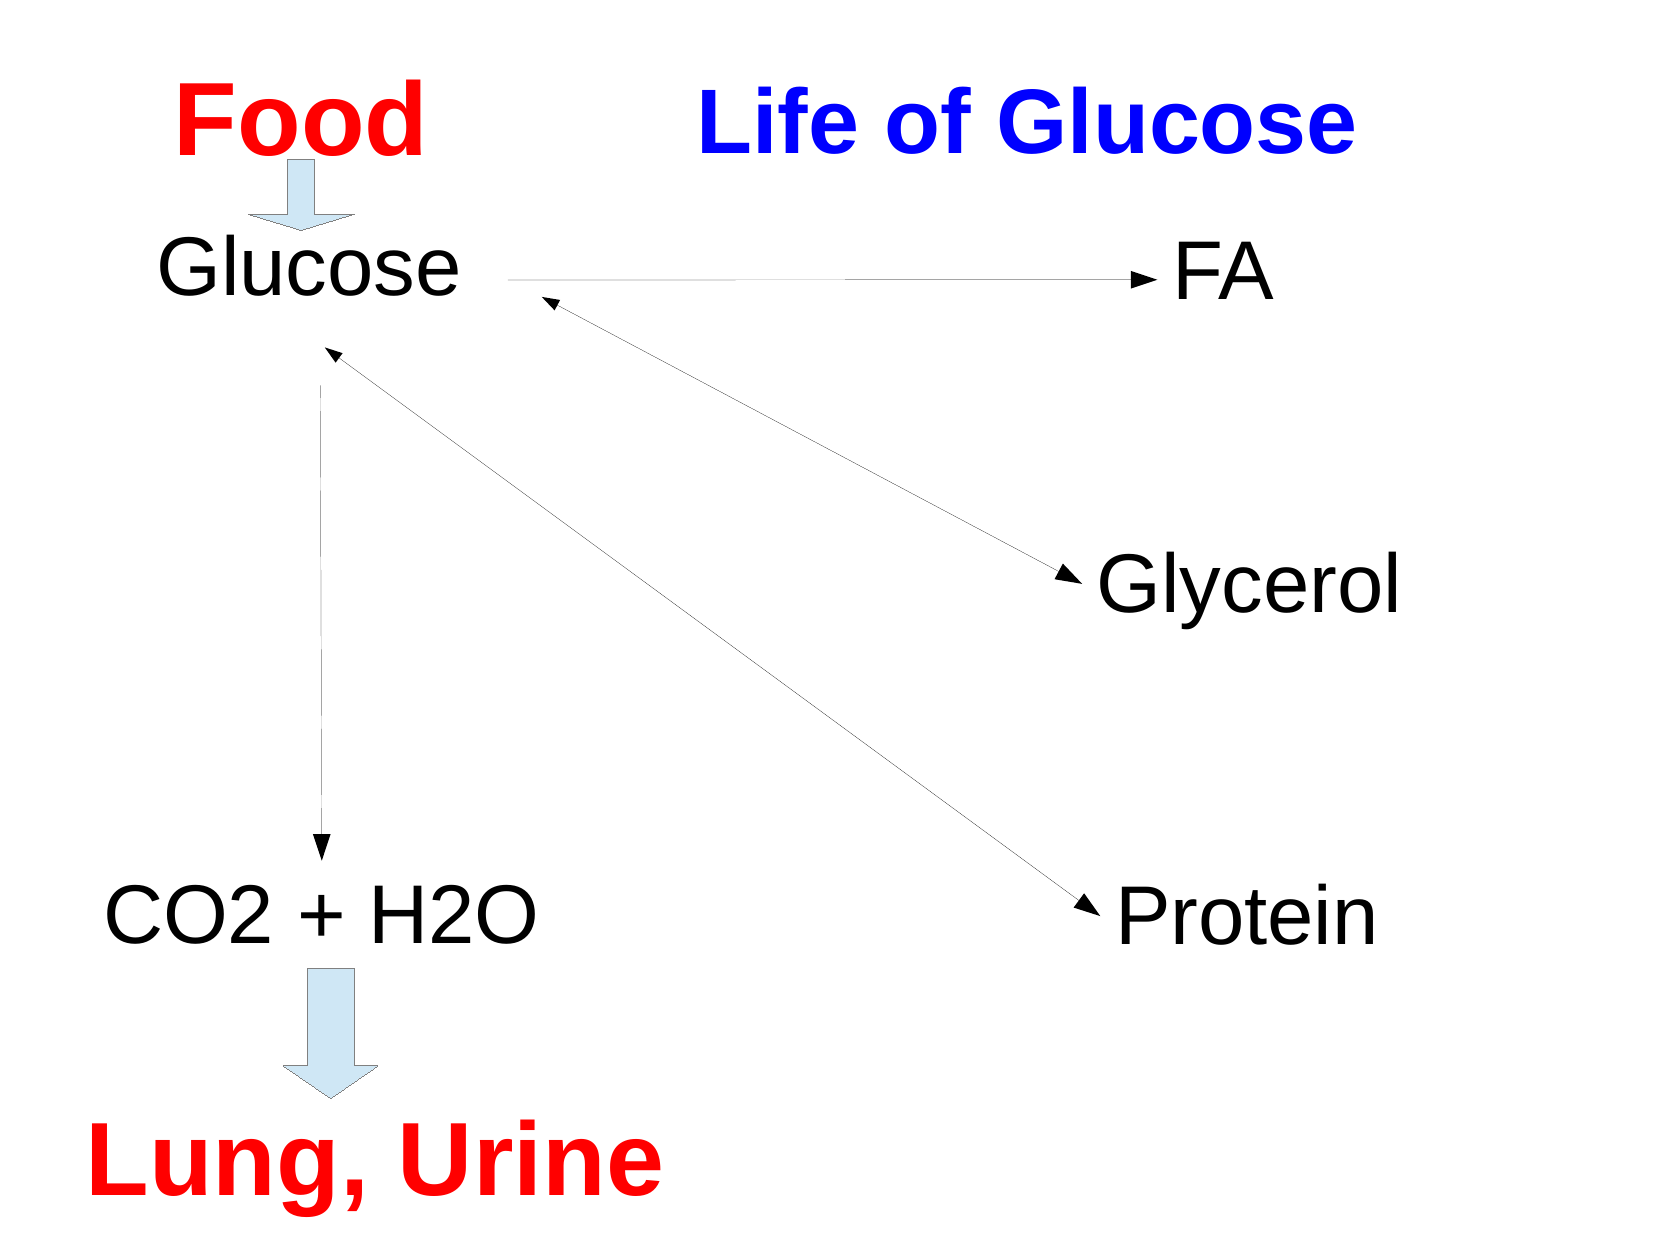

Food
# Life of Glucose
Glucose
FA
Glycerol
CO2 + H2O
Protein
Lung, Urine